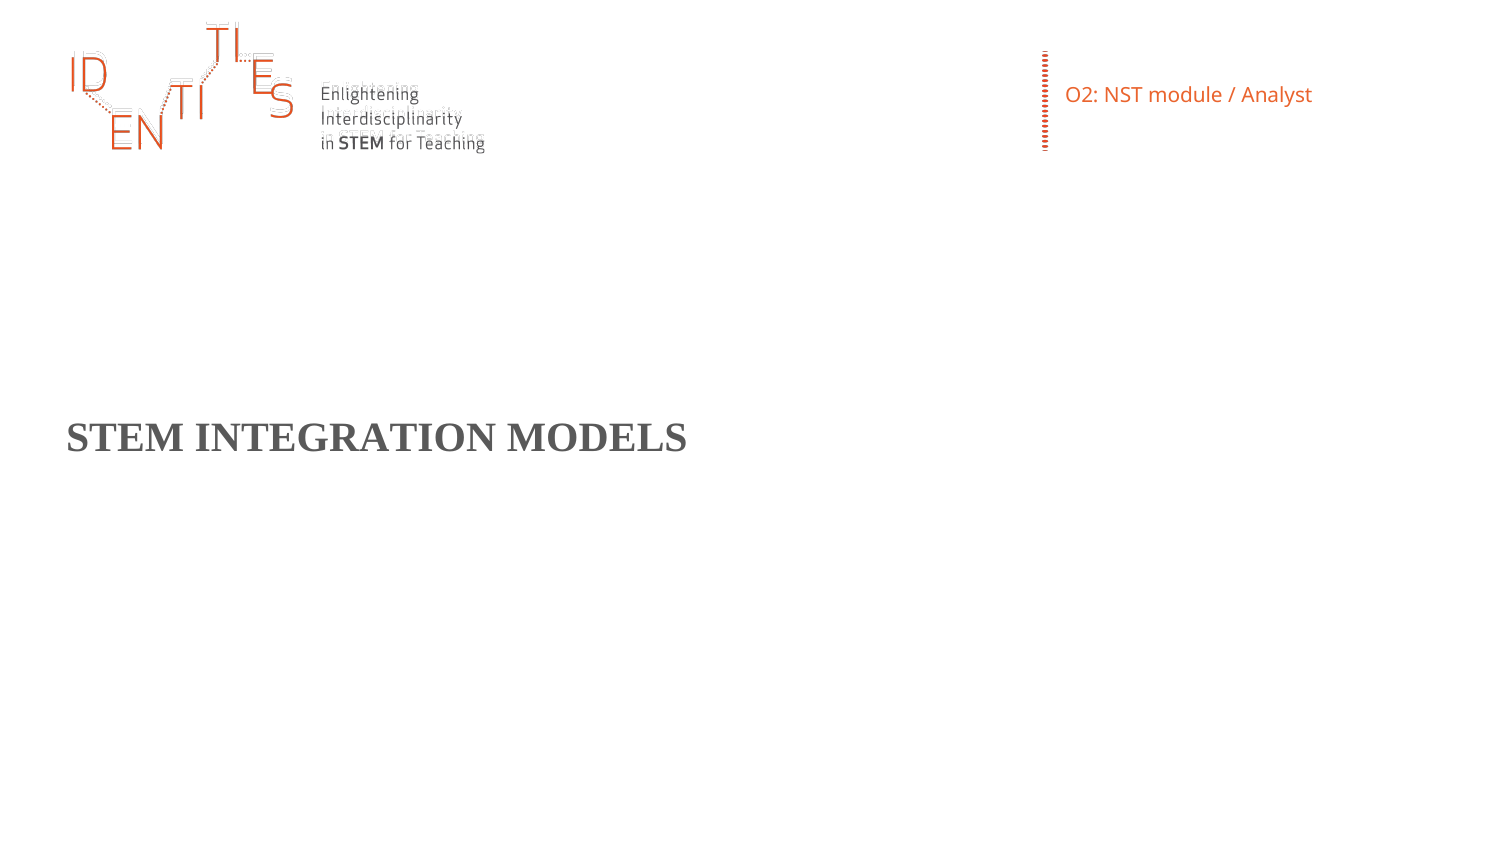

O2: NST module / Analyst
 STEM INTEGRATION MODELS